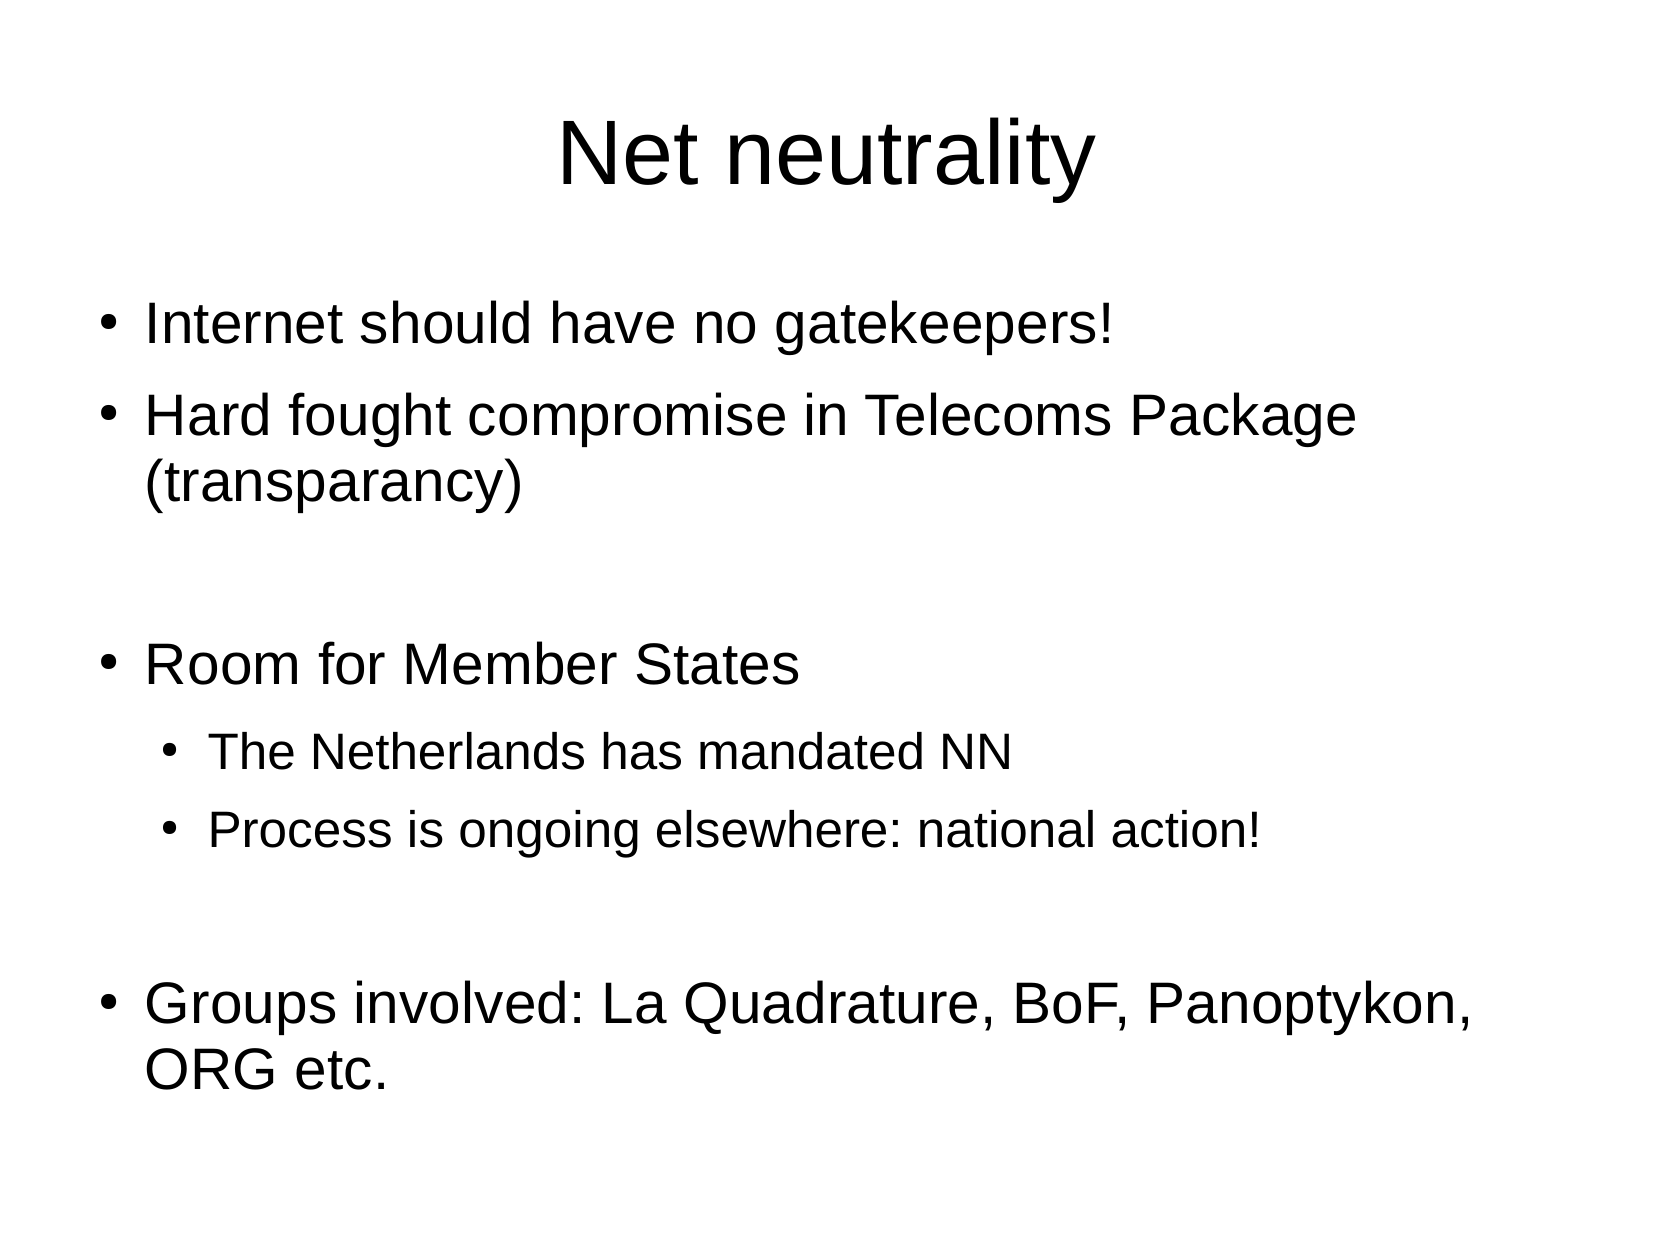

# Net neutrality
Internet should have no gatekeepers!
Hard fought compromise in Telecoms Package (transparancy)
Room for Member States
The Netherlands has mandated NN
Process is ongoing elsewhere: national action!
Groups involved: La Quadrature, BoF, Panoptykon, ORG etc.